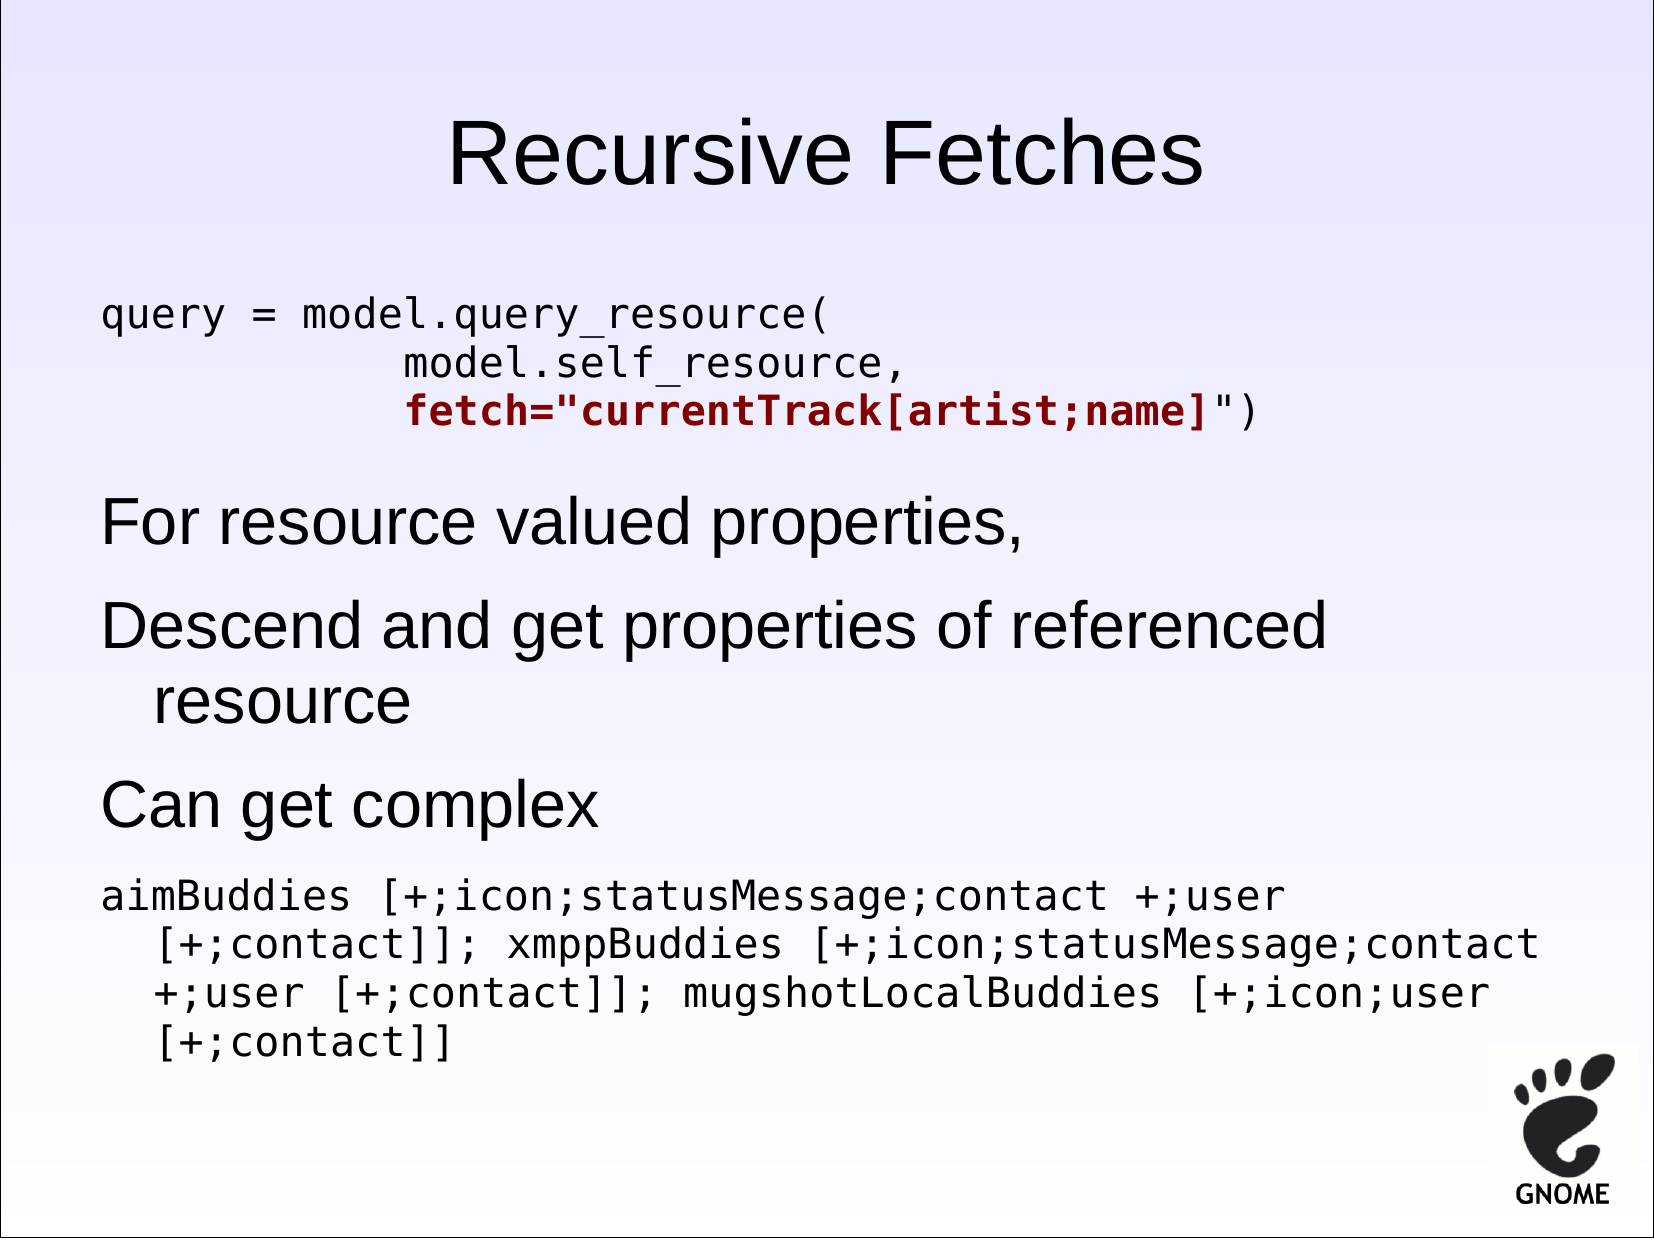

# Recursive Fetches
query = model.query_resource(
 model.self_resource,
 fetch="currentTrack[artist;name]")
For resource valued properties,
Descend and get properties of referenced resource
Can get complex
aimBuddies [+;icon;statusMessage;contact +;user [+;contact]]; xmppBuddies [+;icon;statusMessage;contact +;user [+;contact]]; mugshotLocalBuddies [+;icon;user [+;contact]]